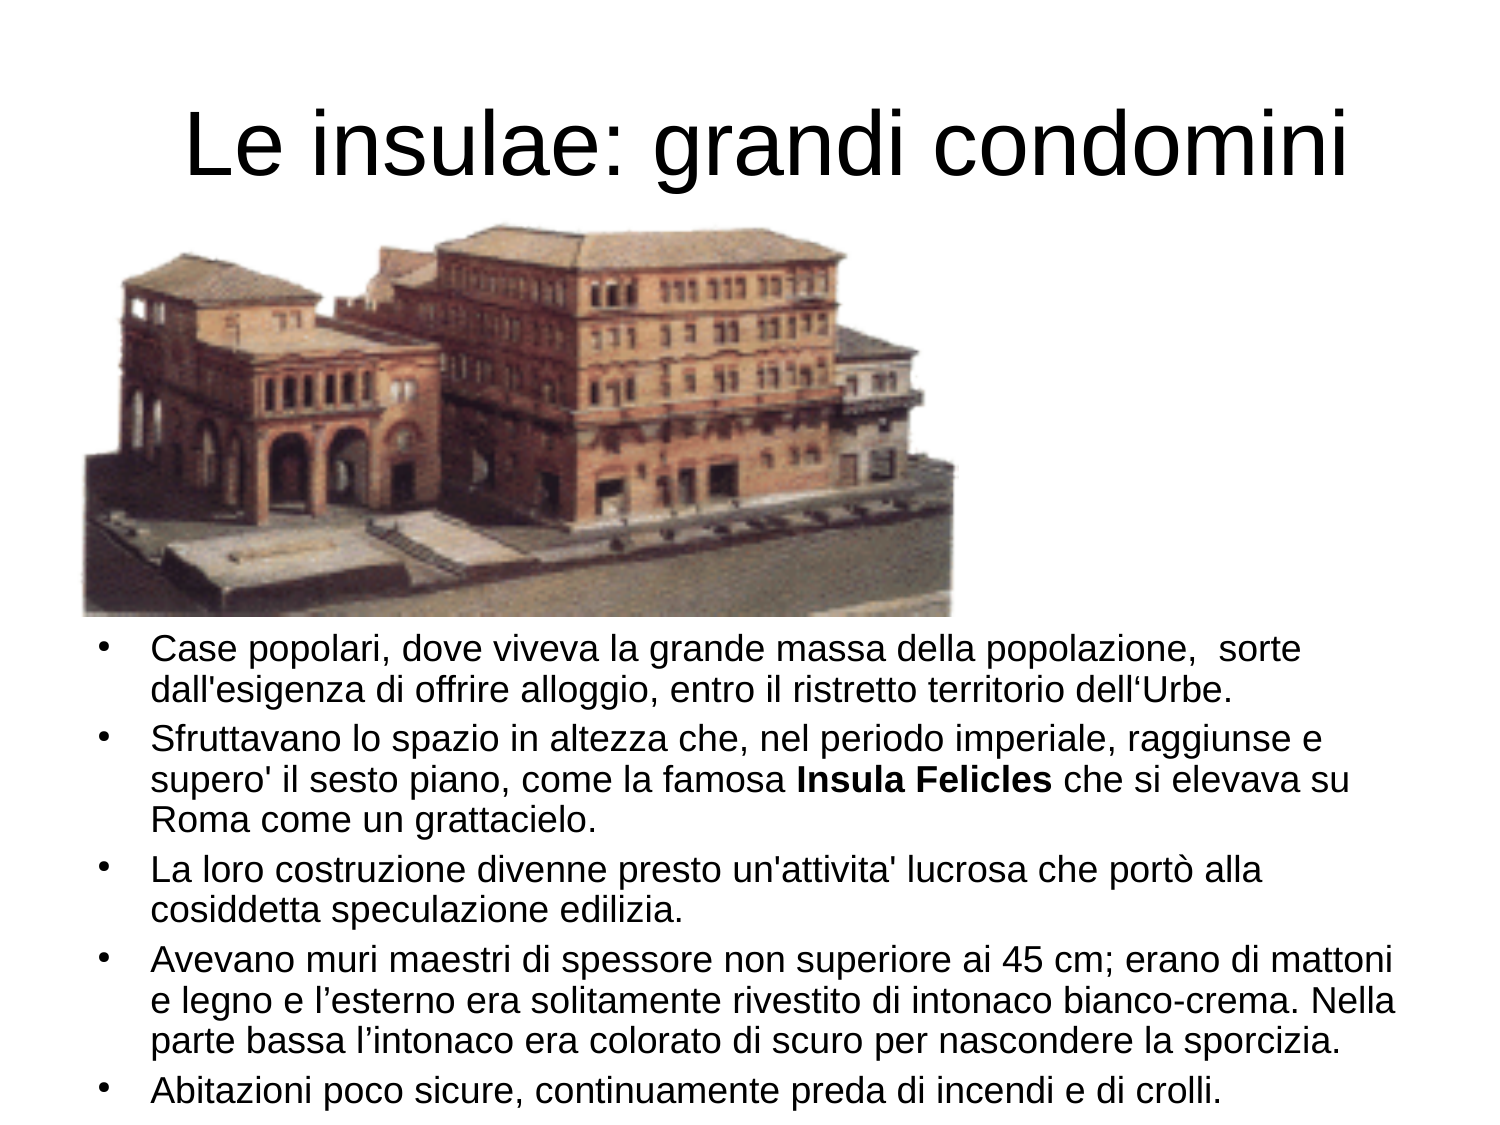

# Le insulae: grandi condomini
Case popolari, dove viveva la grande massa della popolazione, sorte dall'esigenza di offrire alloggio, entro il ristretto territorio dell‘Urbe.
Sfruttavano lo spazio in altezza che, nel periodo imperiale, raggiunse e supero' il sesto piano, come la famosa Insula Felicles che si elevava su Roma come un grattacielo.
La loro costruzione divenne presto un'attivita' lucrosa che portò alla cosiddetta speculazione edilizia.
Avevano muri maestri di spessore non superiore ai 45 cm; erano di mattoni e legno e l’esterno era solitamente rivestito di intonaco bianco-crema. Nella parte bassa l’intonaco era colorato di scuro per nascondere la sporcizia.
Abitazioni poco sicure, continuamente preda di incendi e di crolli.